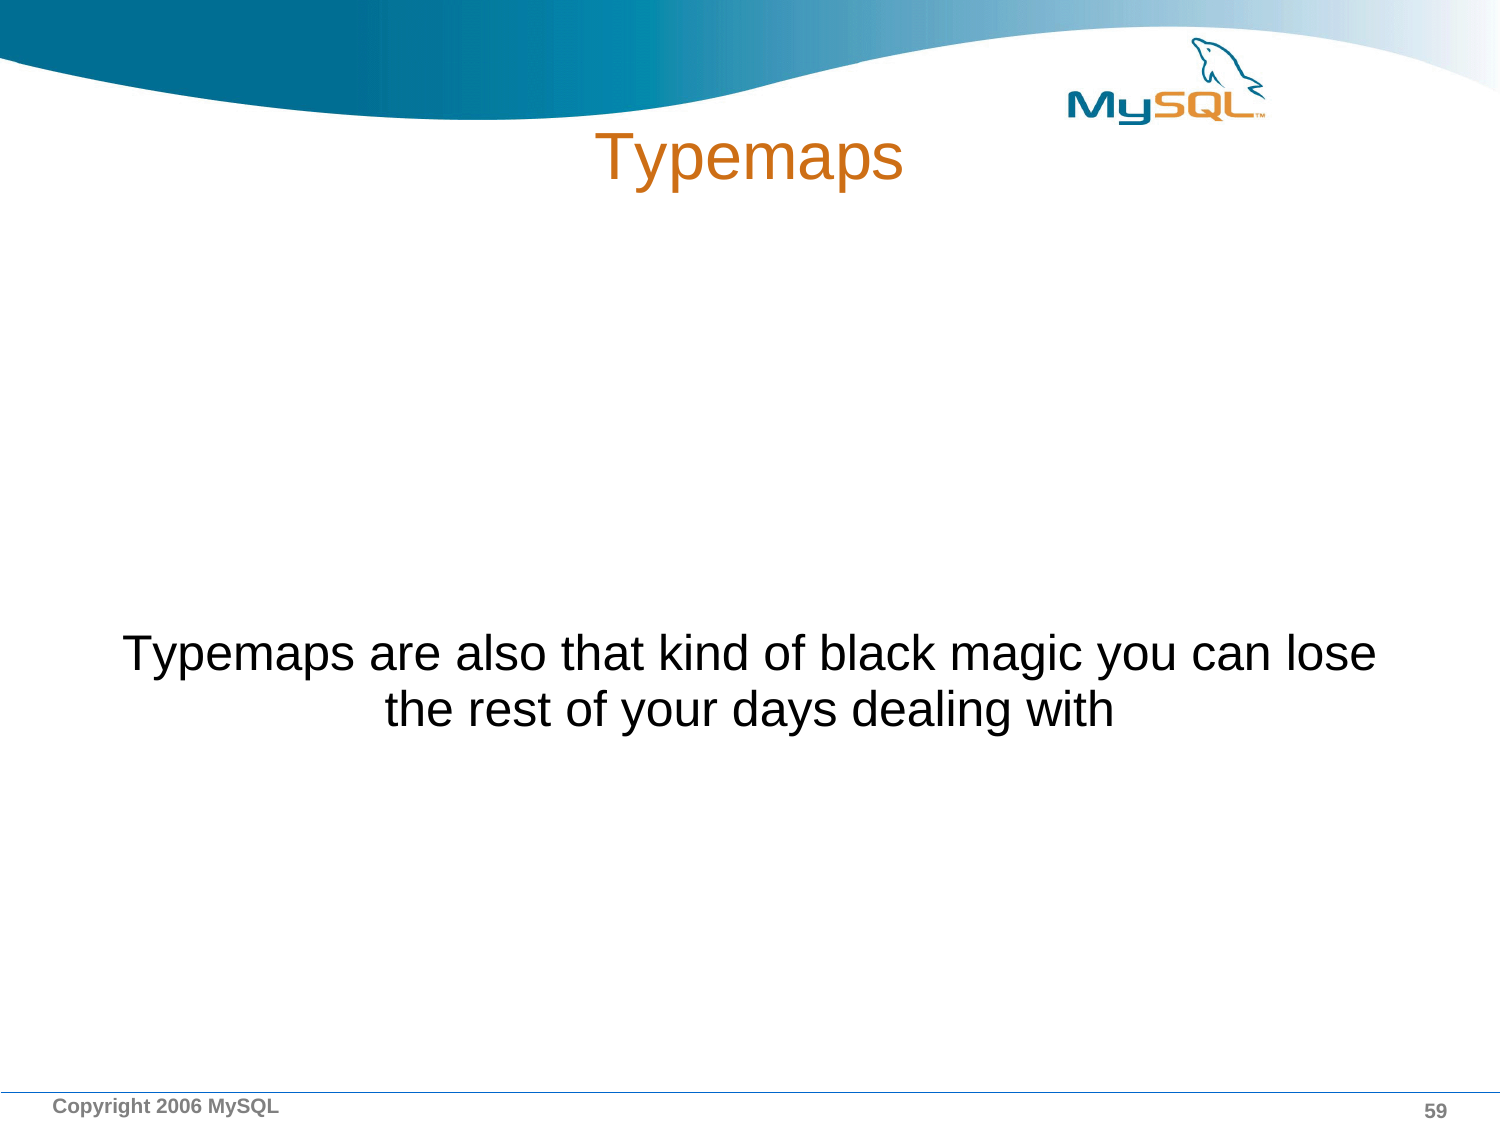

# Typemaps
Typemaps are also that kind of black magic you can lose the rest of your days dealing with